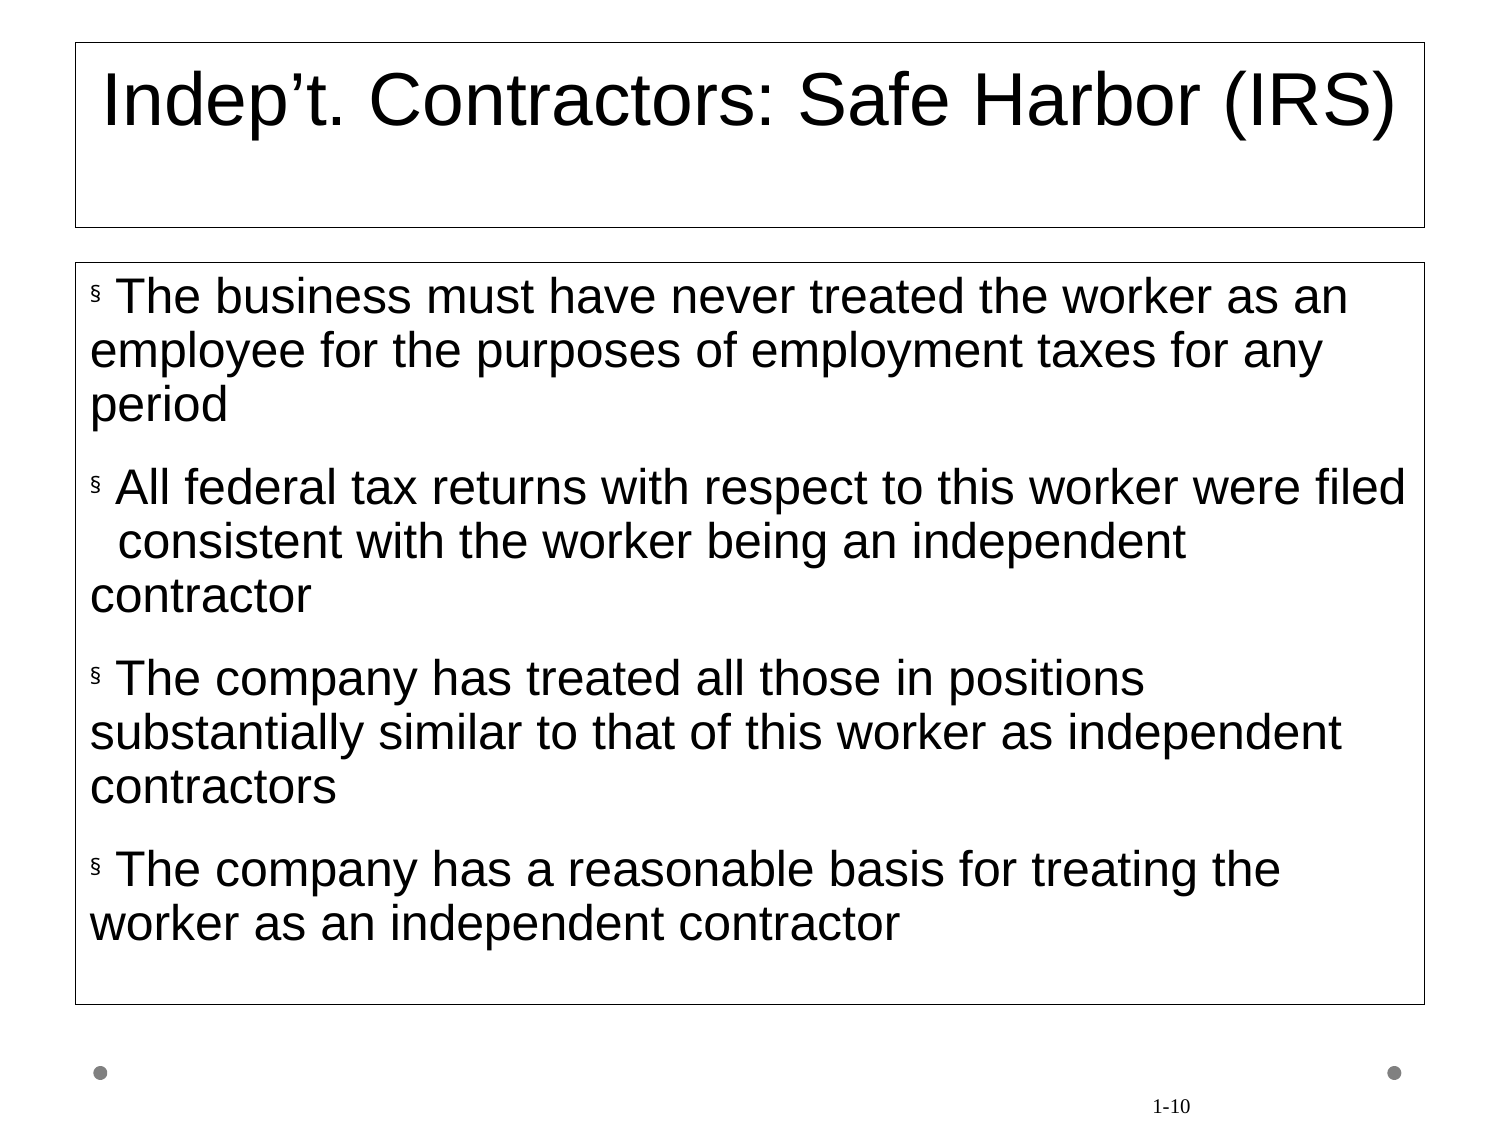

# Indep’t. Contractors: Safe Harbor (IRS)
 The business must have never treated the worker as an employee for the purposes of employment taxes for any period
 All federal tax returns with respect to this worker were filed consistent with the worker being an independent contractor
 The company has treated all those in positions substantially similar to that of this worker as independent contractors
 The company has a reasonable basis for treating the worker as an independent contractor